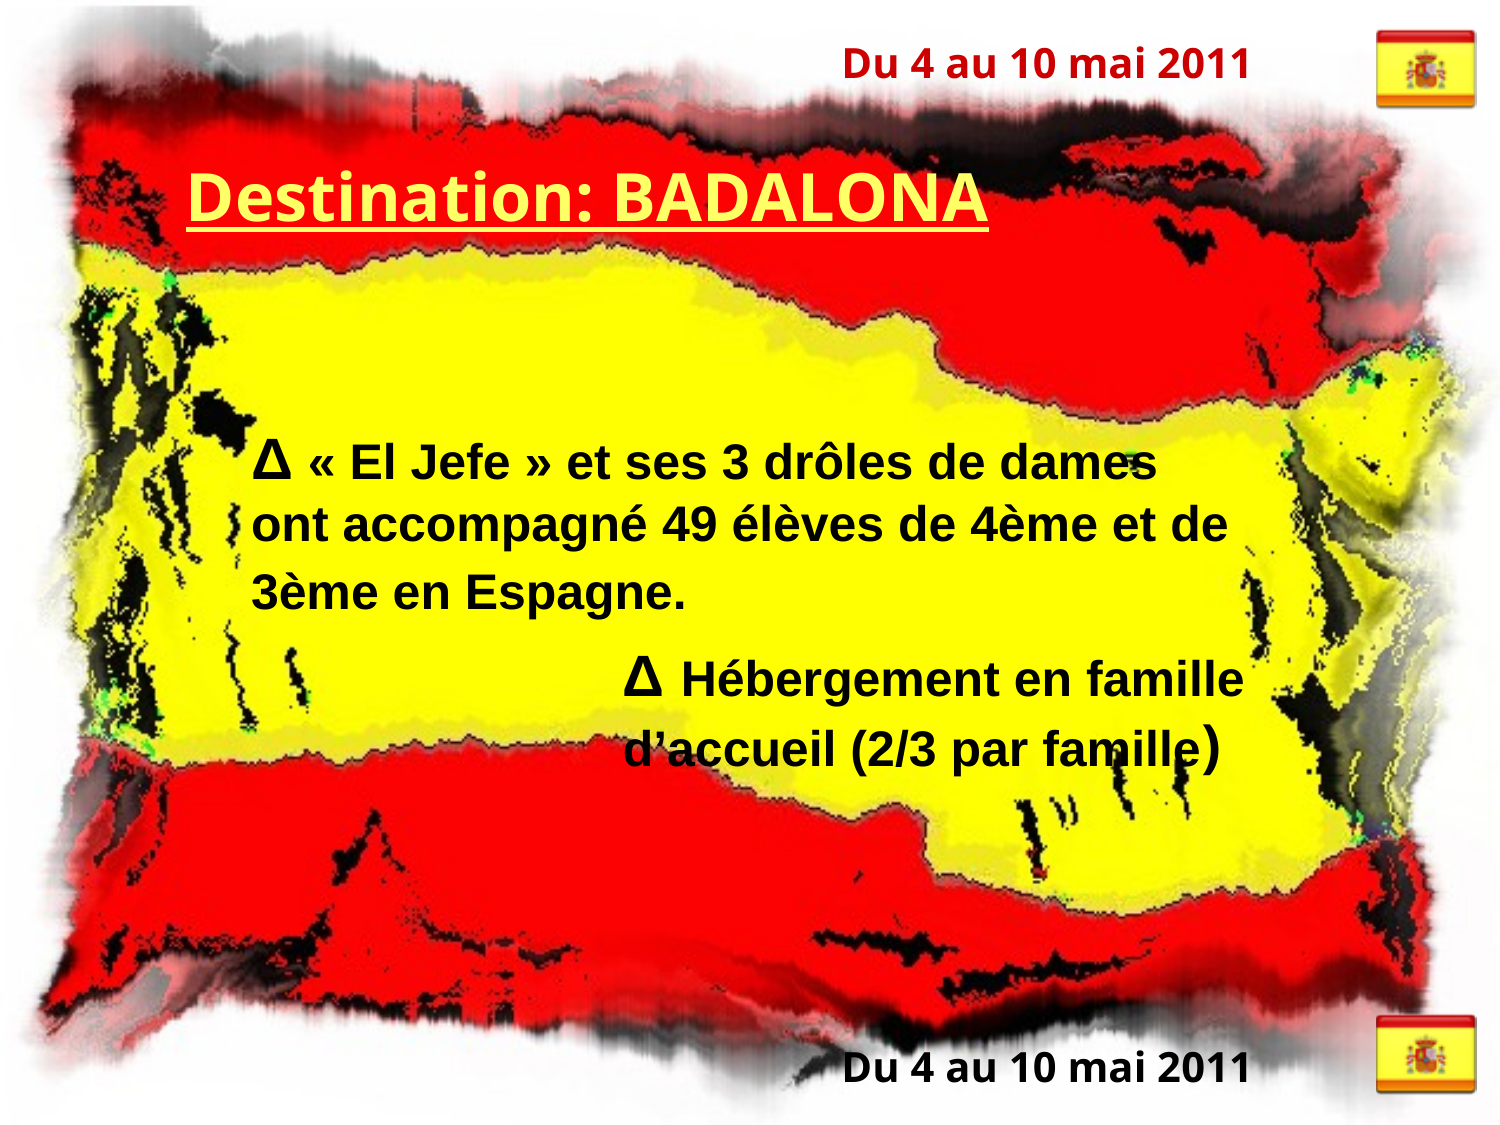

Destination: BADALONA
Δ « El Jefe » et ses 3 drôles de dames ont accompagné 49 élèves de 4ème et de 3ème en Espagne.
Δ Hébergement en famille d’accueil (2/3 par famille)